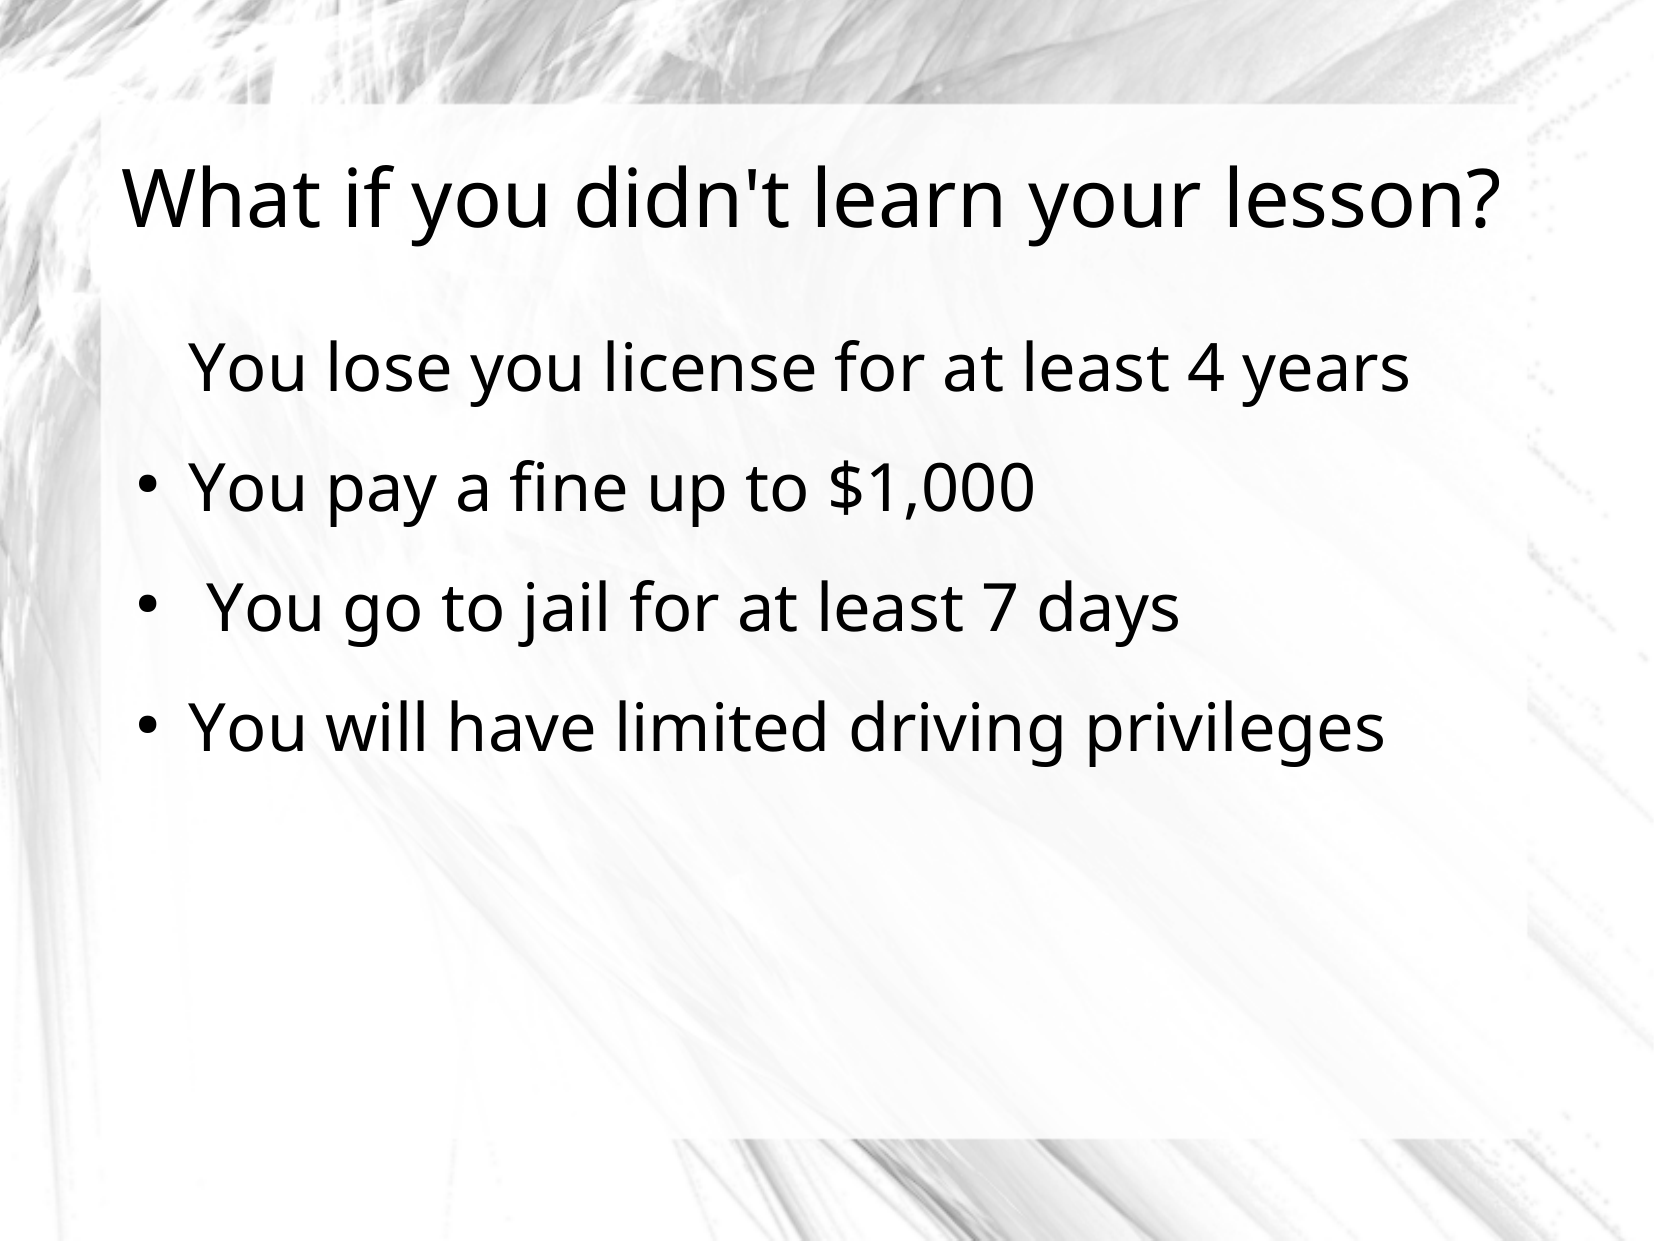

# What if you didn't learn your lesson?
You lose you license for at least 4 years
You pay a fine up to $1,000
 You go to jail for at least 7 days
You will have limited driving privileges